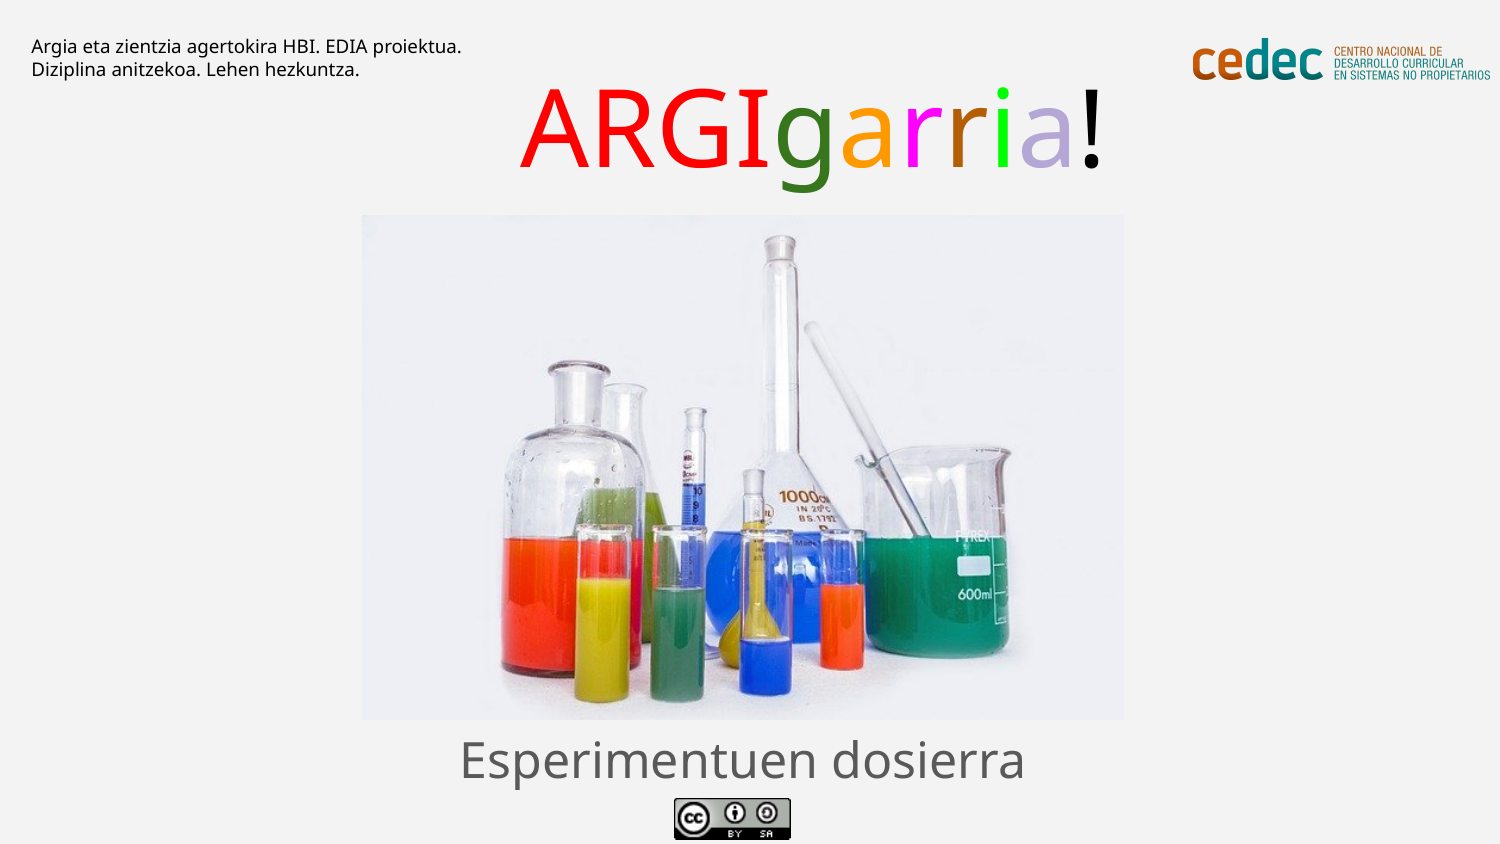

Argia eta zientzia agertokira HBI. EDIA proiektua.
Diziplina anitzekoa. Lehen hezkuntza.
ARGIgarria!
Esperimentuen dosierra